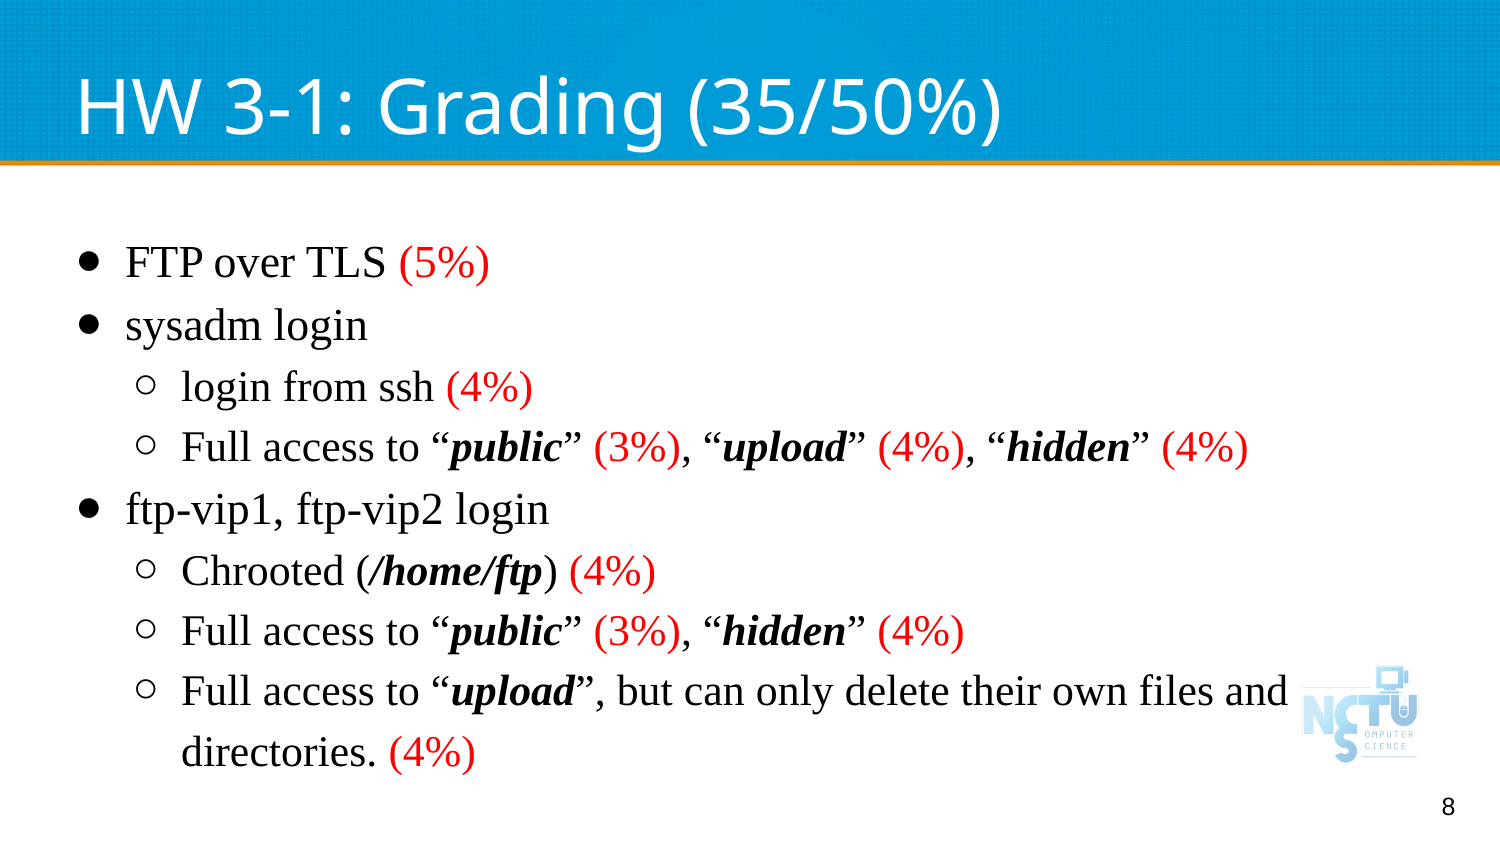

# HW 3-1: Grading (35/50%)
FTP over TLS (5%)
sysadm login
login from ssh (4%)
Full access to “public” (3%), “upload” (4%), “hidden” (4%)
ftp-vip1, ftp-vip2 login
Chrooted (/home/ftp) (4%)
Full access to “public” (3%), “hidden” (4%)
Full access to “upload”, but can only delete their own files and directories. (4%)